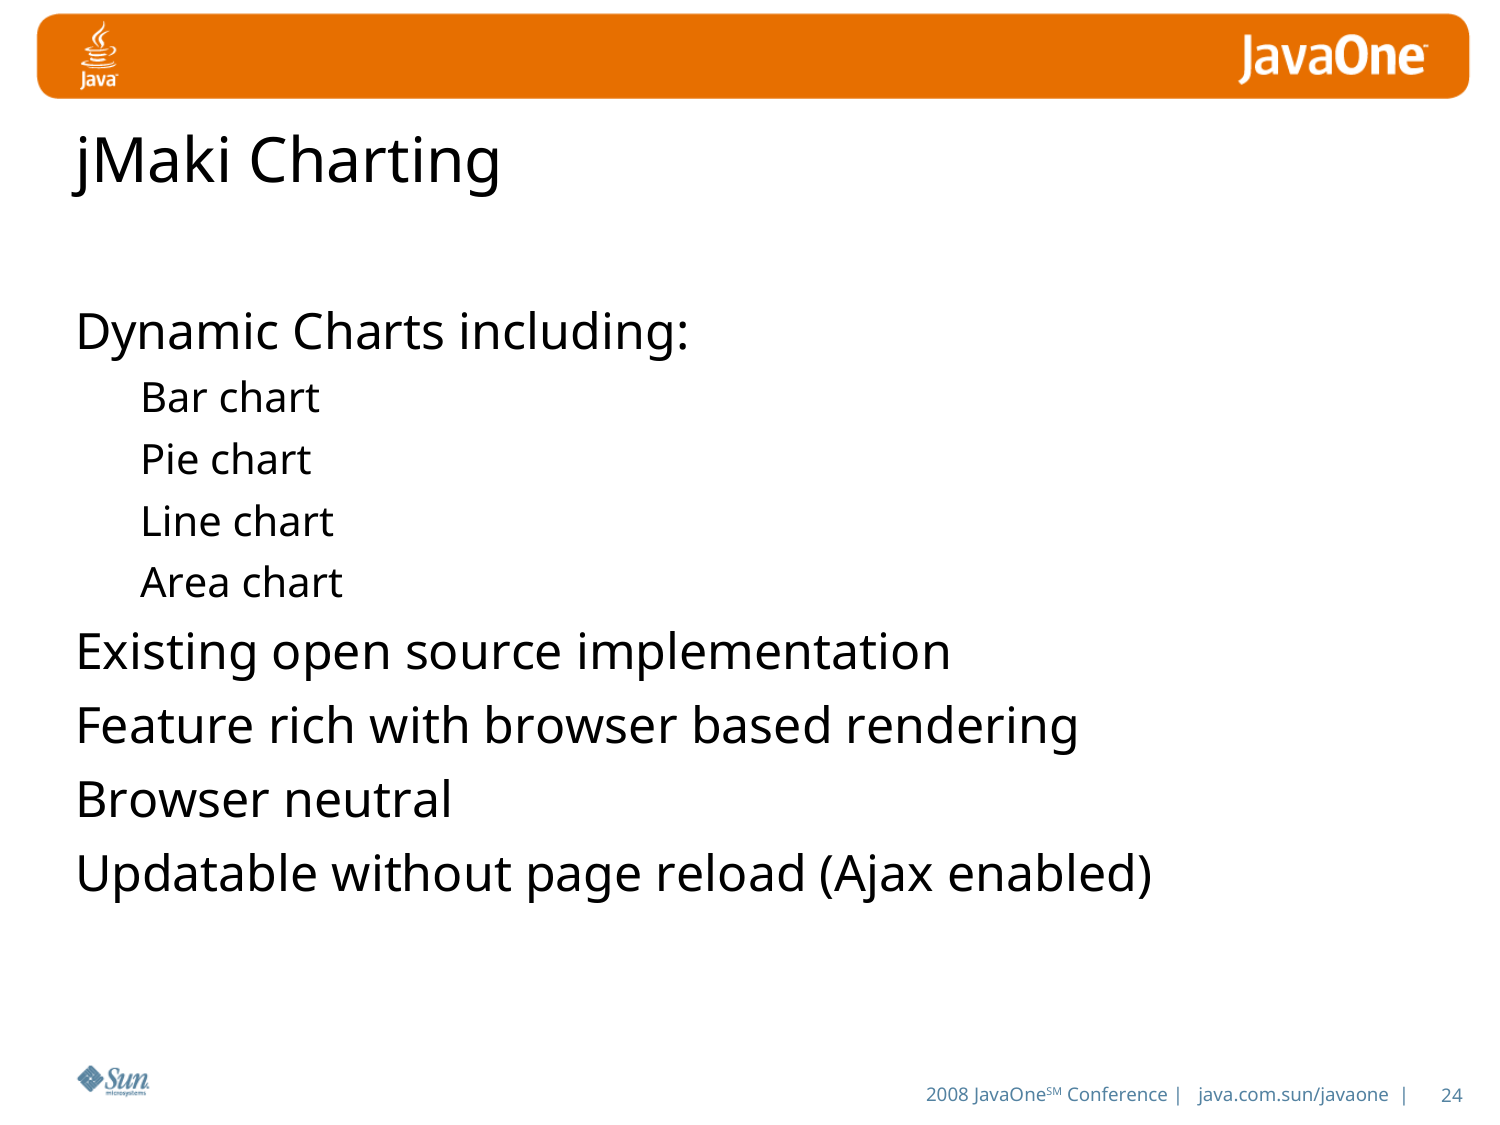

# jMaki Charting
Dynamic Charts including:
Bar chart
Pie chart
Line chart
Area chart
Existing open source implementation
Feature rich with browser based rendering
Browser neutral
Updatable without page reload (Ajax enabled)